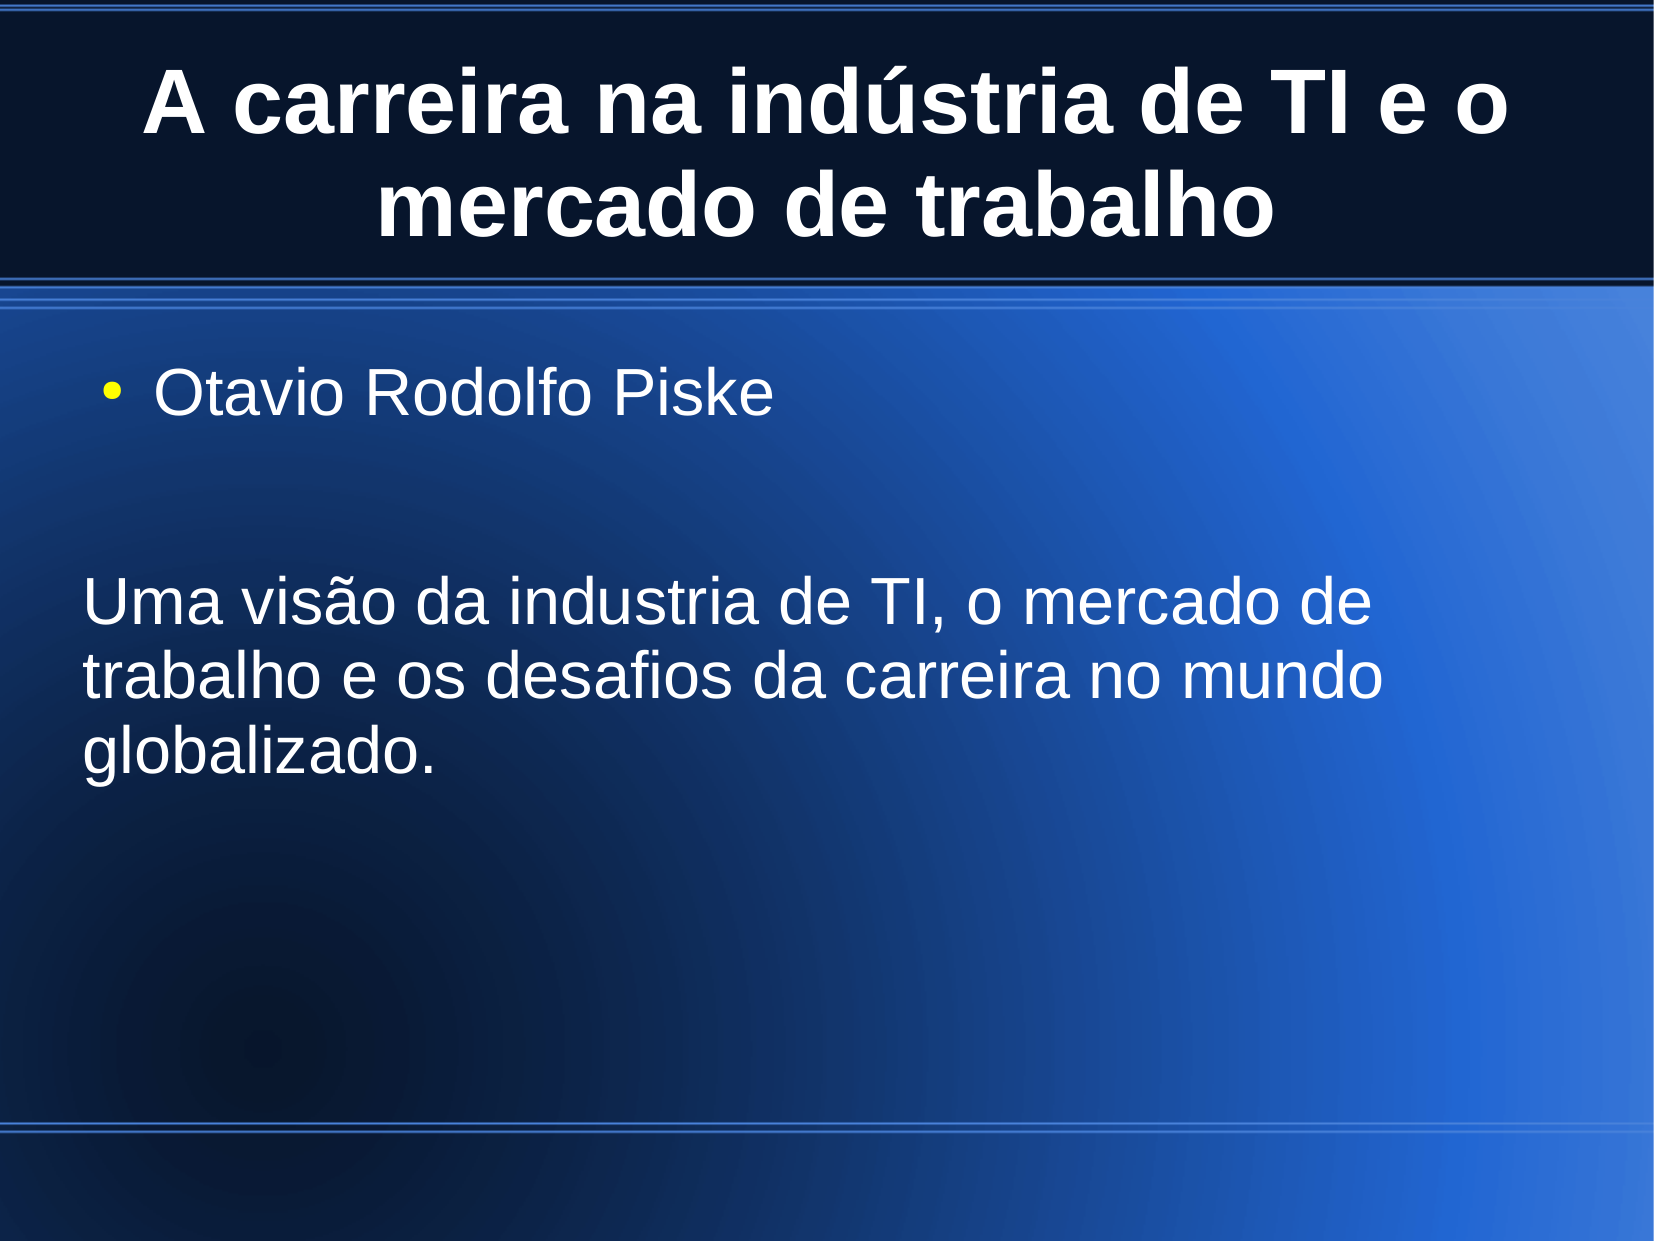

# A carreira na indústria de TI e o mercado de trabalho
Otavio Rodolfo Piske
Uma visão da industria de TI, o mercado de trabalho e os desafios da carreira no mundo globalizado.